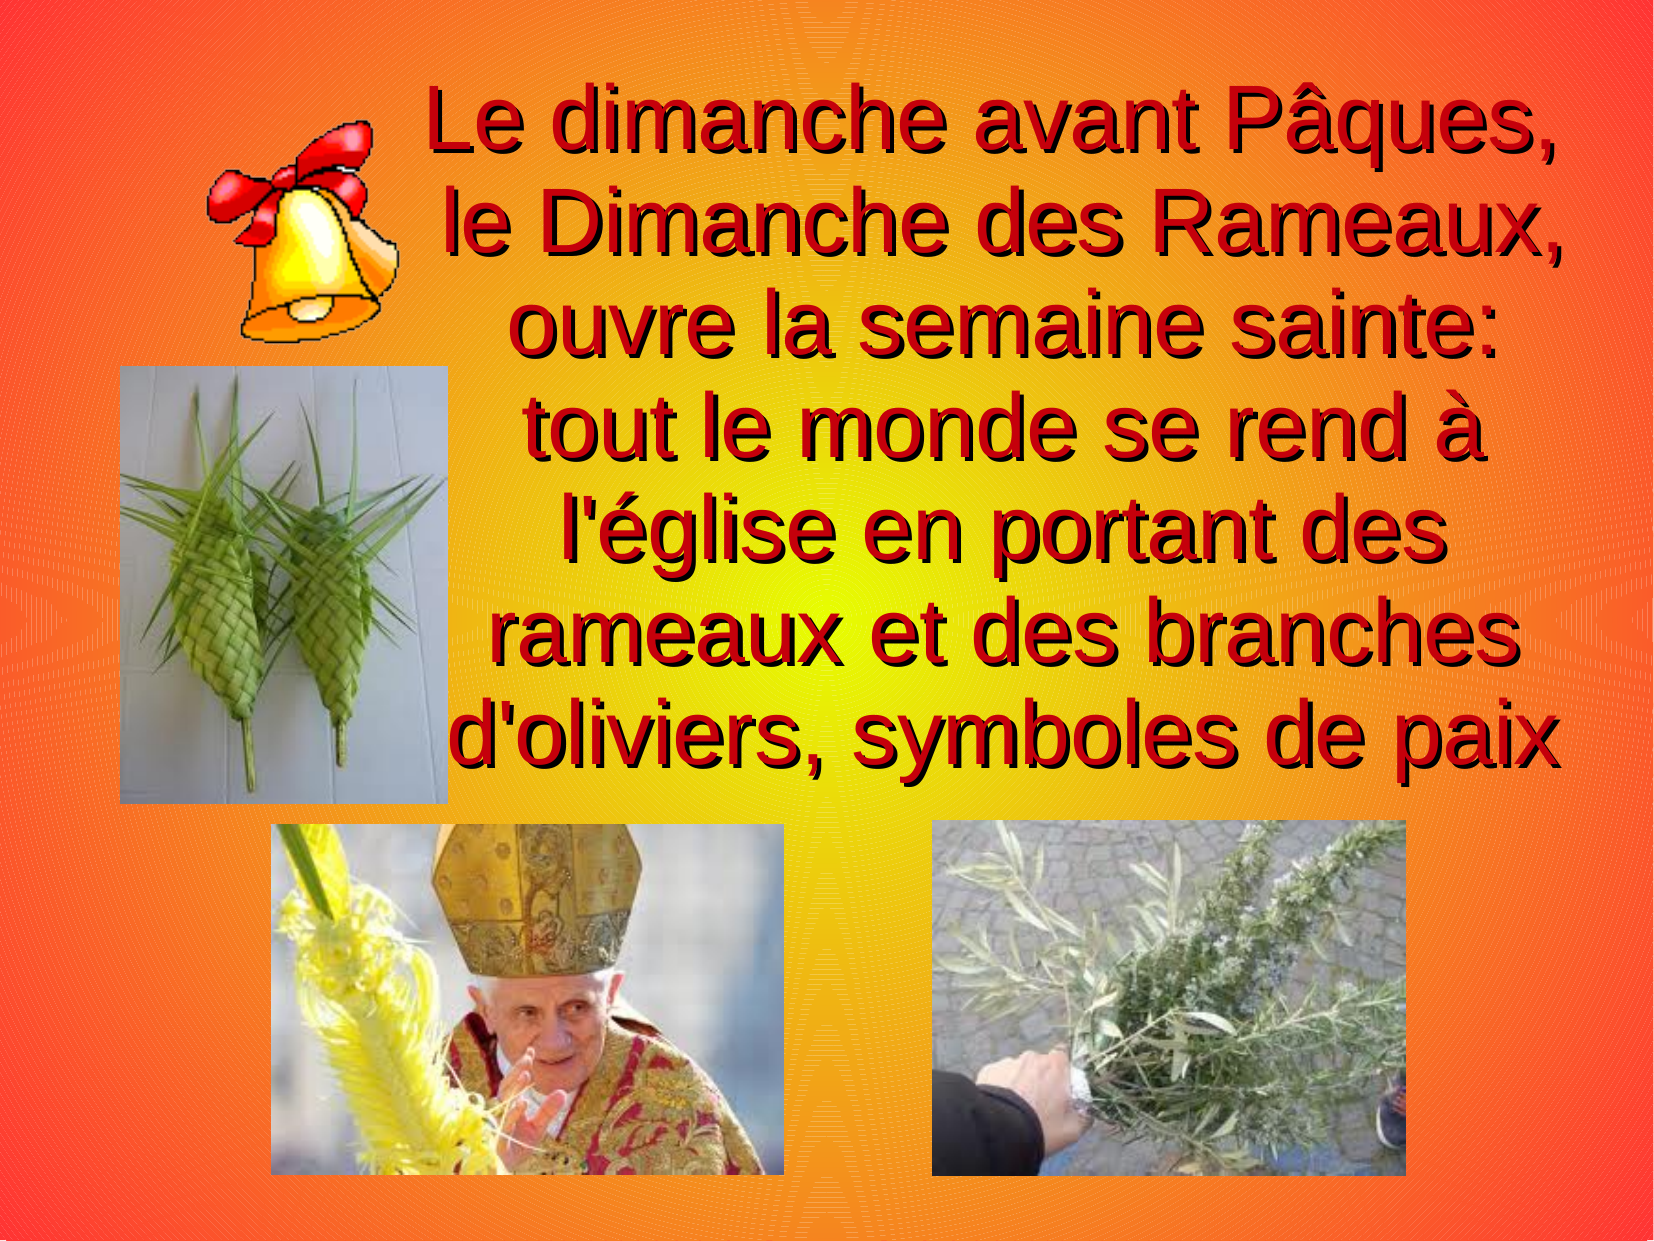

# Le dimanche avant Pâques, le Dimanche des Rameaux, ouvre la semaine sainte: tout le monde se rend à l'église en portant des rameaux et des branches d'oliviers, symboles de paix